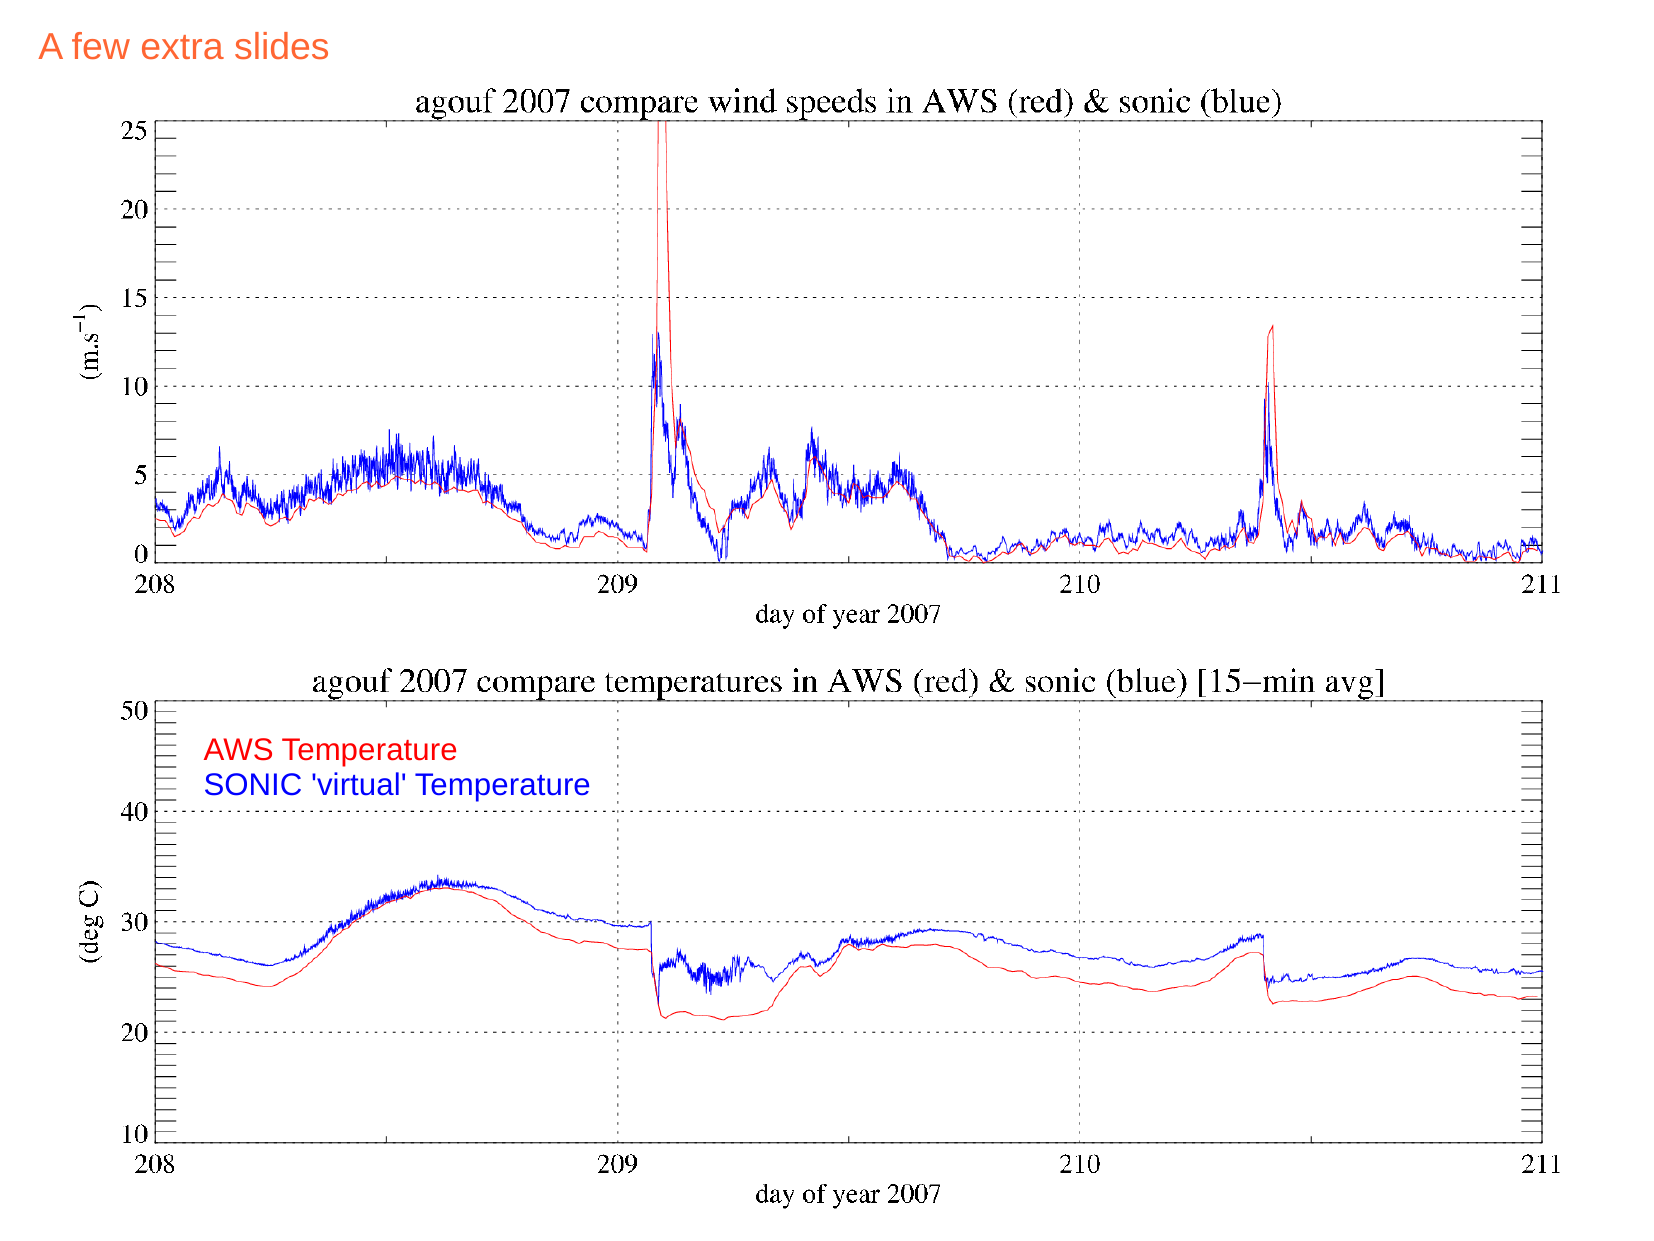

A few extra slides
AWS Temperature
SONIC 'virtual' Temperature